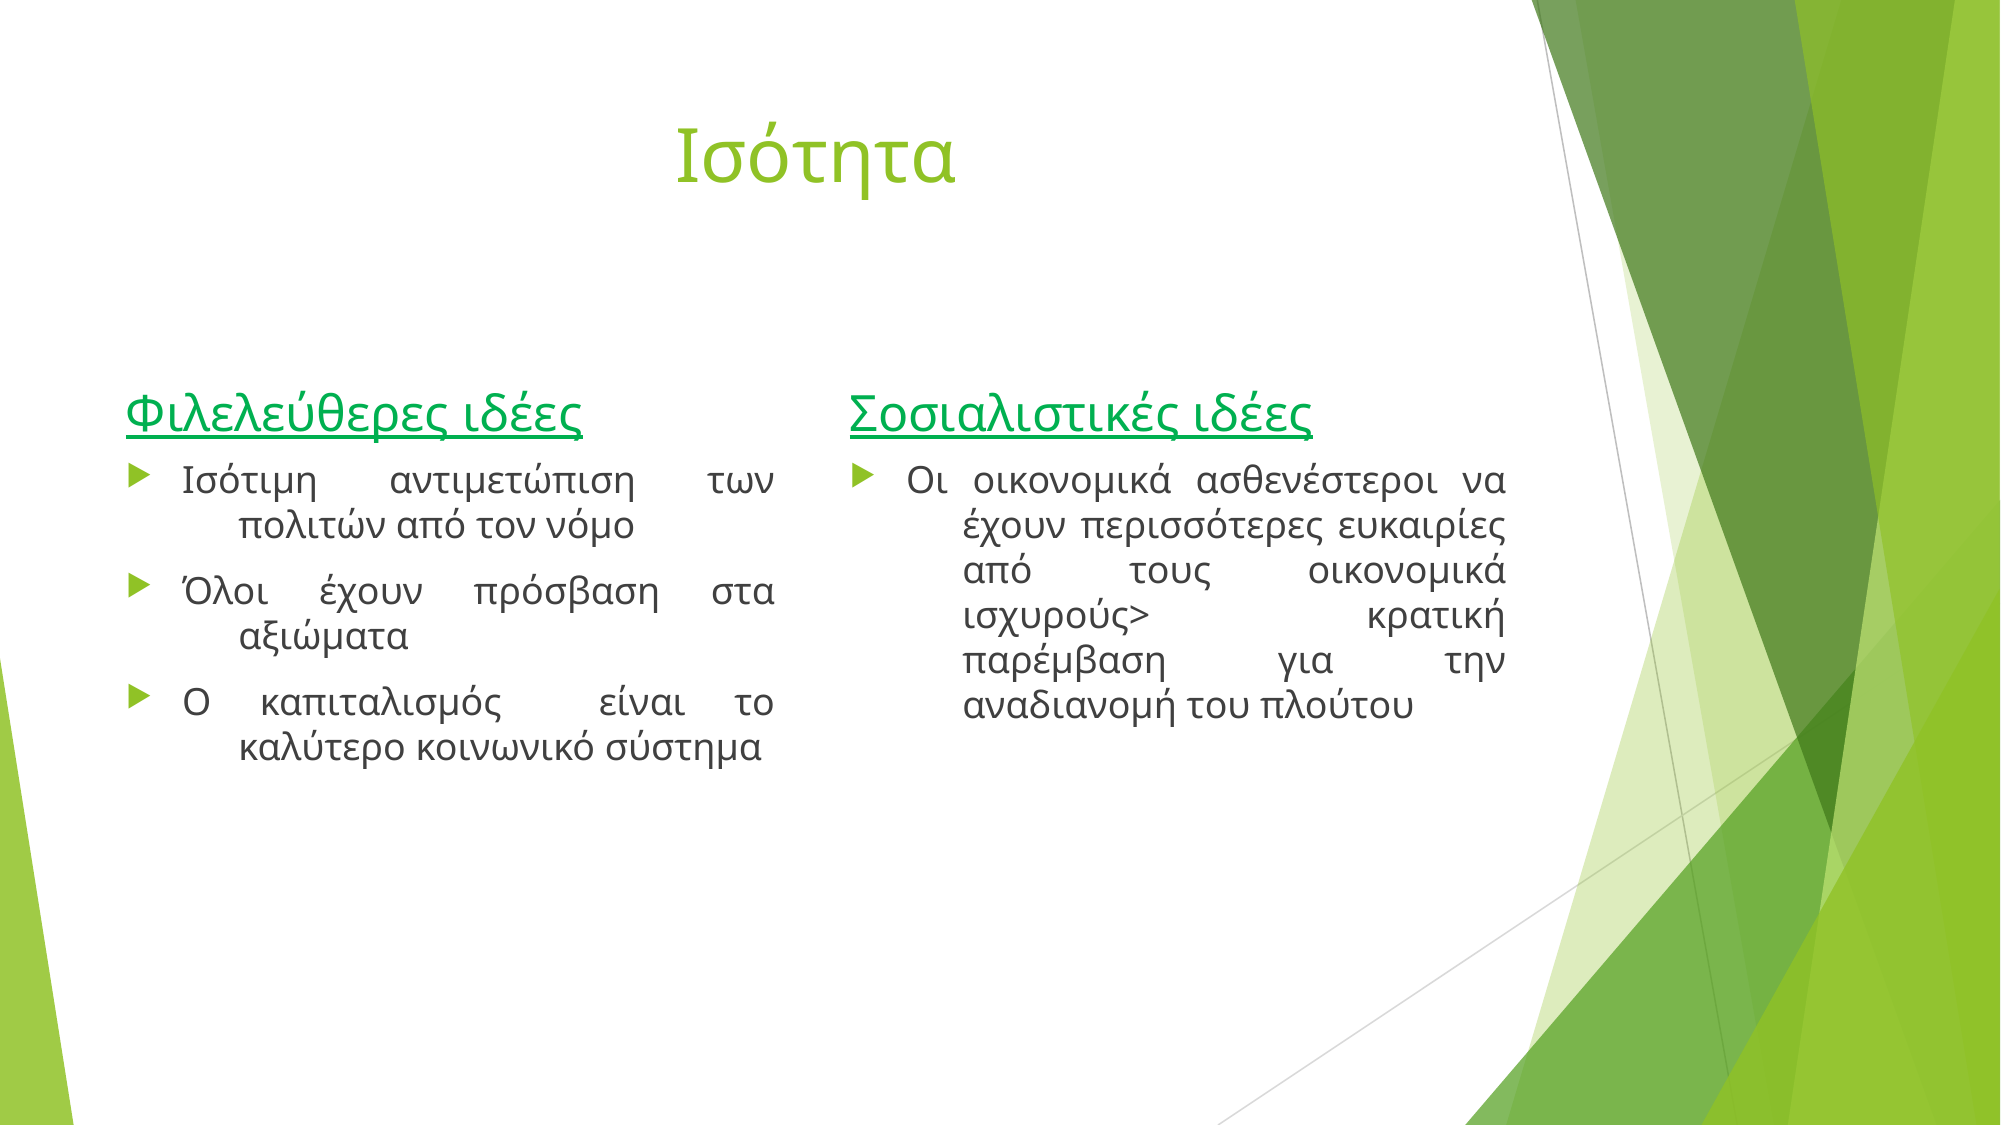

# Ισότητα
Φιλελεύθερες ιδέες
Σοσιαλιστικές ιδέες
Ισότιμη αντιμετώπιση των πολιτών από τον νόμο
Όλοι έχουν πρόσβαση στα αξιώματα
Ο καπιταλισμός είναι το καλύτερο κοινωνικό σύστημα
Οι οικονομικά ασθενέστεροι να έχουν περισσότερες ευκαιρίες από τους οικονομικά ισχυρούς> κρατική παρέμβαση για την αναδιανομή του πλούτου